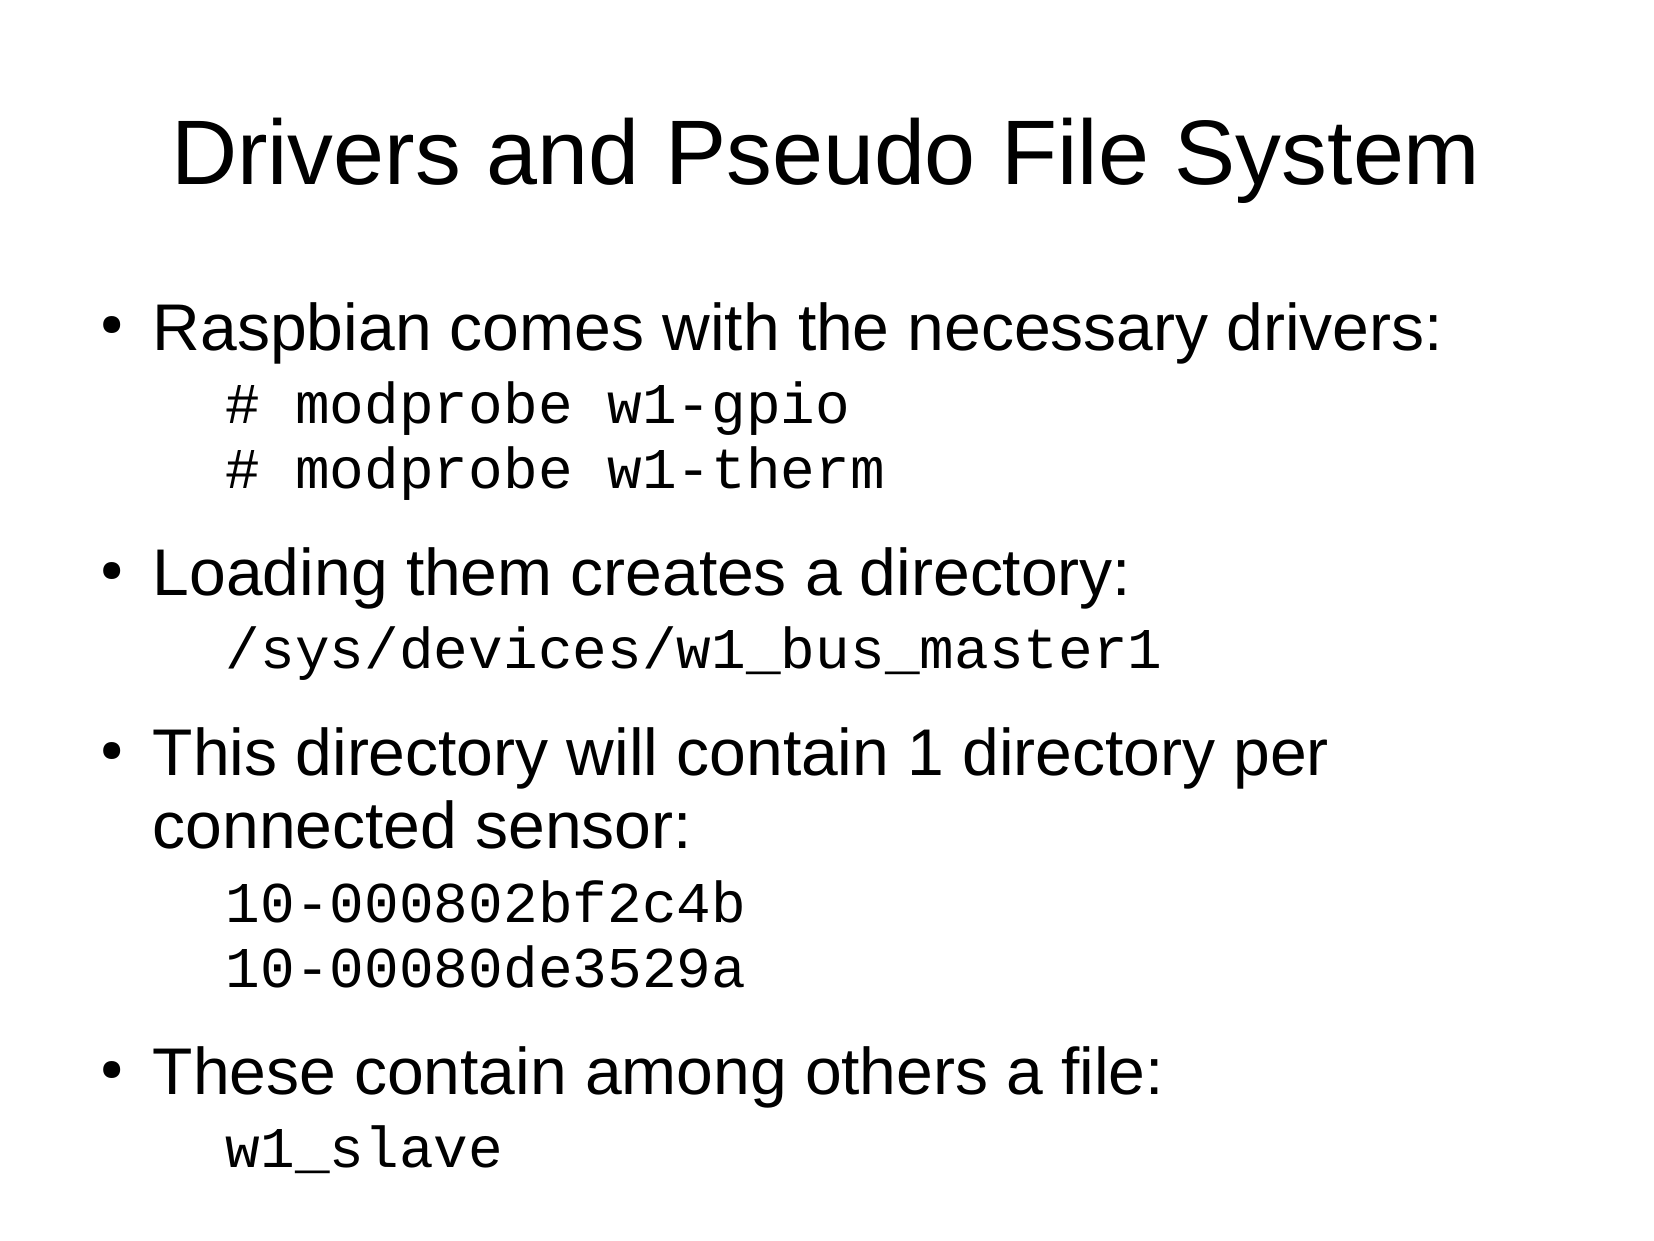

# Drivers and Pseudo File System
Raspbian comes with the necessary drivers:
	# modprobe w1-gpio
	# modprobe w1-therm
Loading them creates a directory:
	/sys/devices/w1_bus_master1
This directory will contain 1 directory per connected sensor:
	10-000802bf2c4b
	10-00080de3529a
These contain among others a file:
	w1_slave